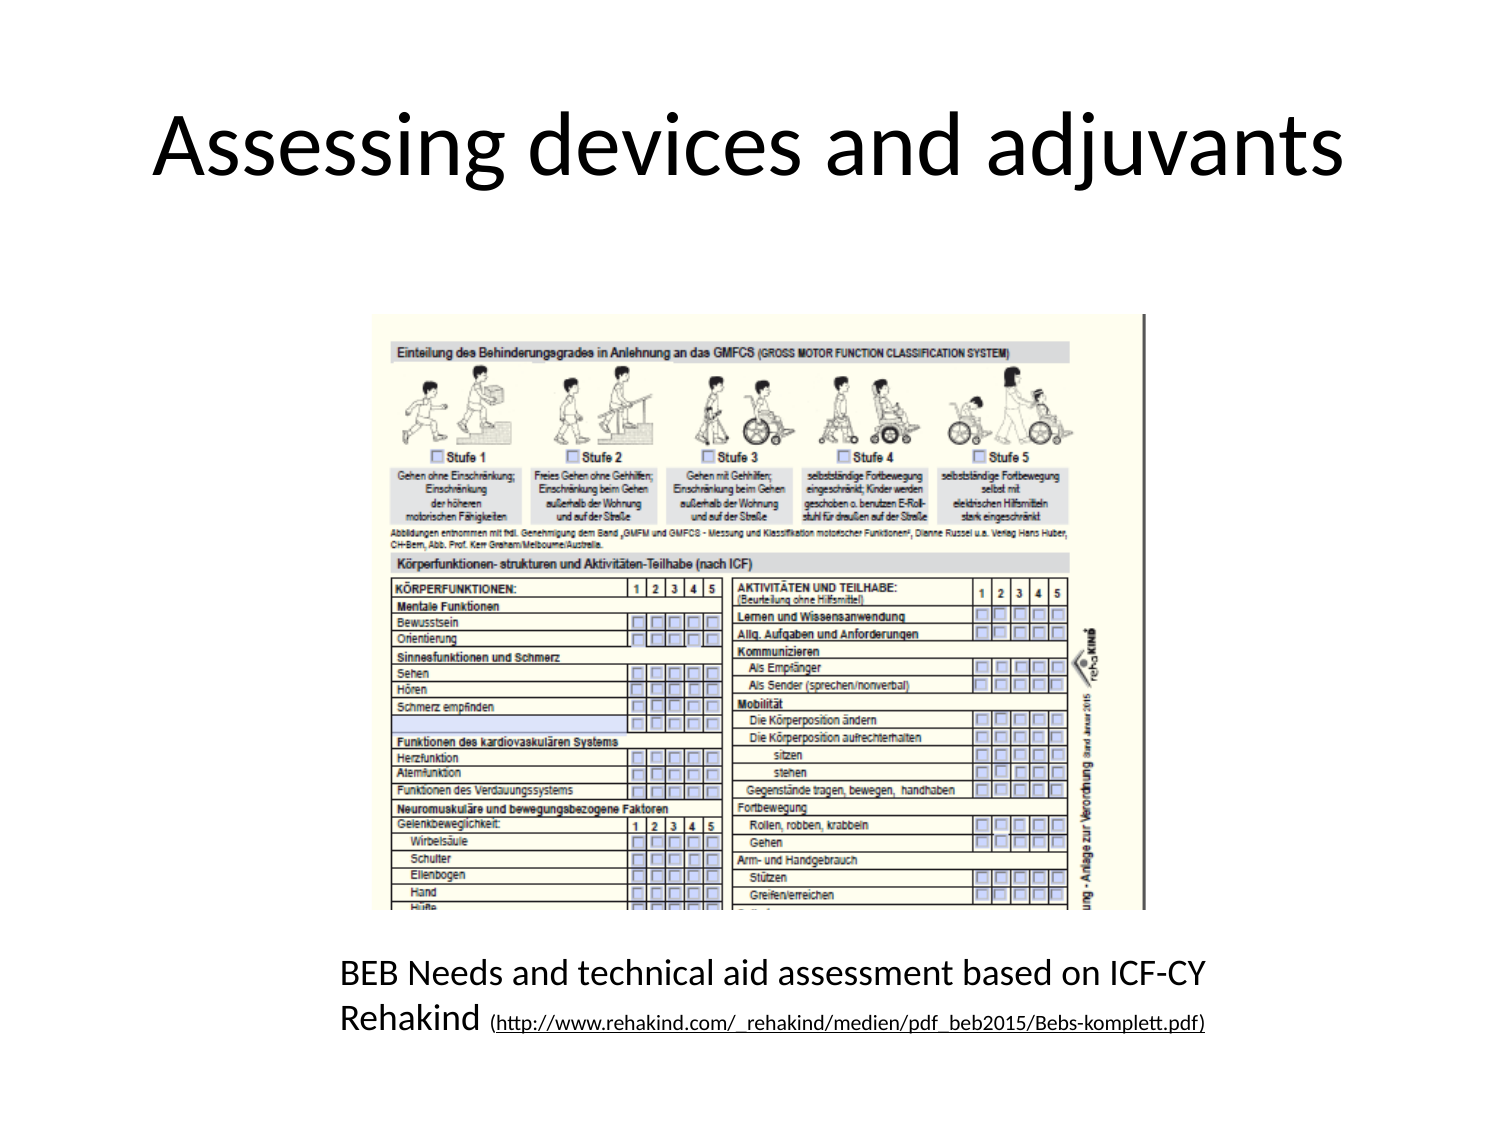

# Assessing devices and adjuvants
BEB Needs and technical aid assessment based on ICF-CY
Rehakind (http://www.rehakind.com/_rehakind/medien/pdf_beb2015/Bebs-komplett.pdf)